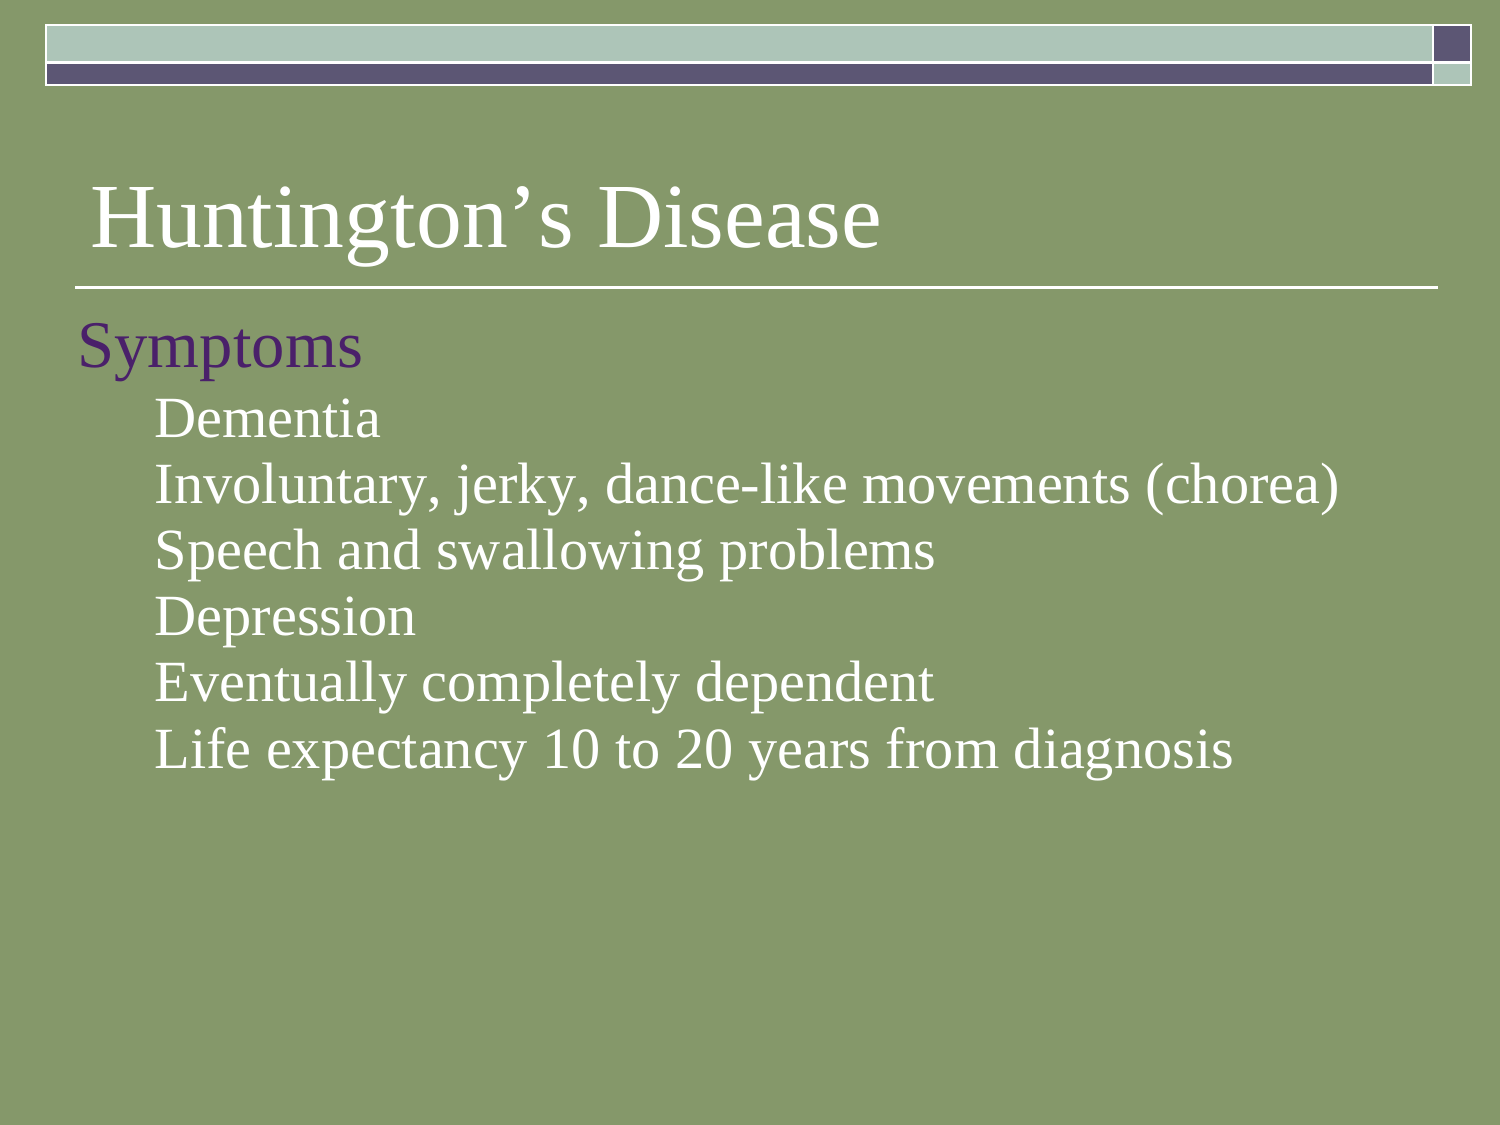

# Huntington’s Disease
Symptoms
Dementia
Involuntary, jerky, dance-like movements (chorea)
Speech and swallowing problems
Depression
Eventually completely dependent
Life expectancy 10 to 20 years from diagnosis